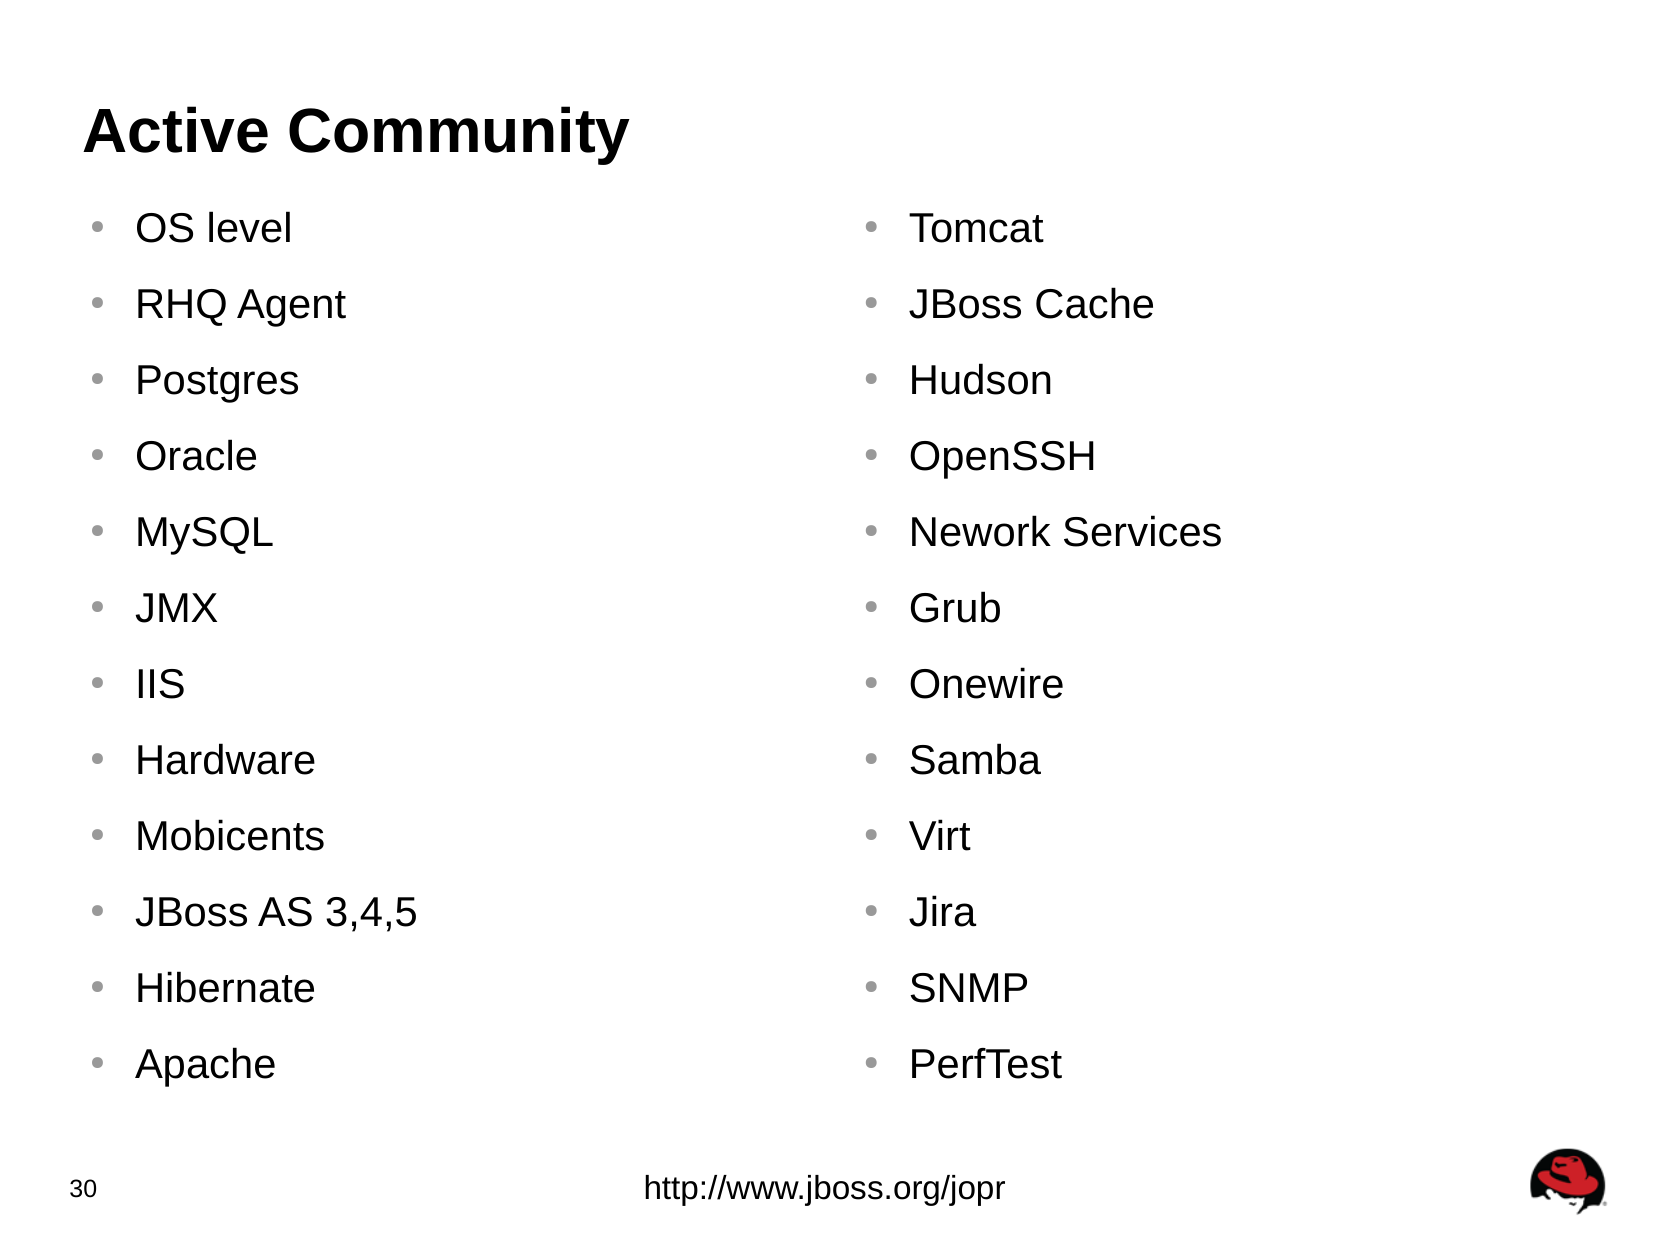

# Active Community
OS level
RHQ Agent
Postgres
Oracle
MySQL
JMX
IIS
Hardware
Mobicents
JBoss AS 3,4,5
Hibernate
Apache
Tomcat
JBoss Cache
Hudson
OpenSSH
Nework Services
Grub
Onewire
Samba
Virt
Jira
SNMP
PerfTest